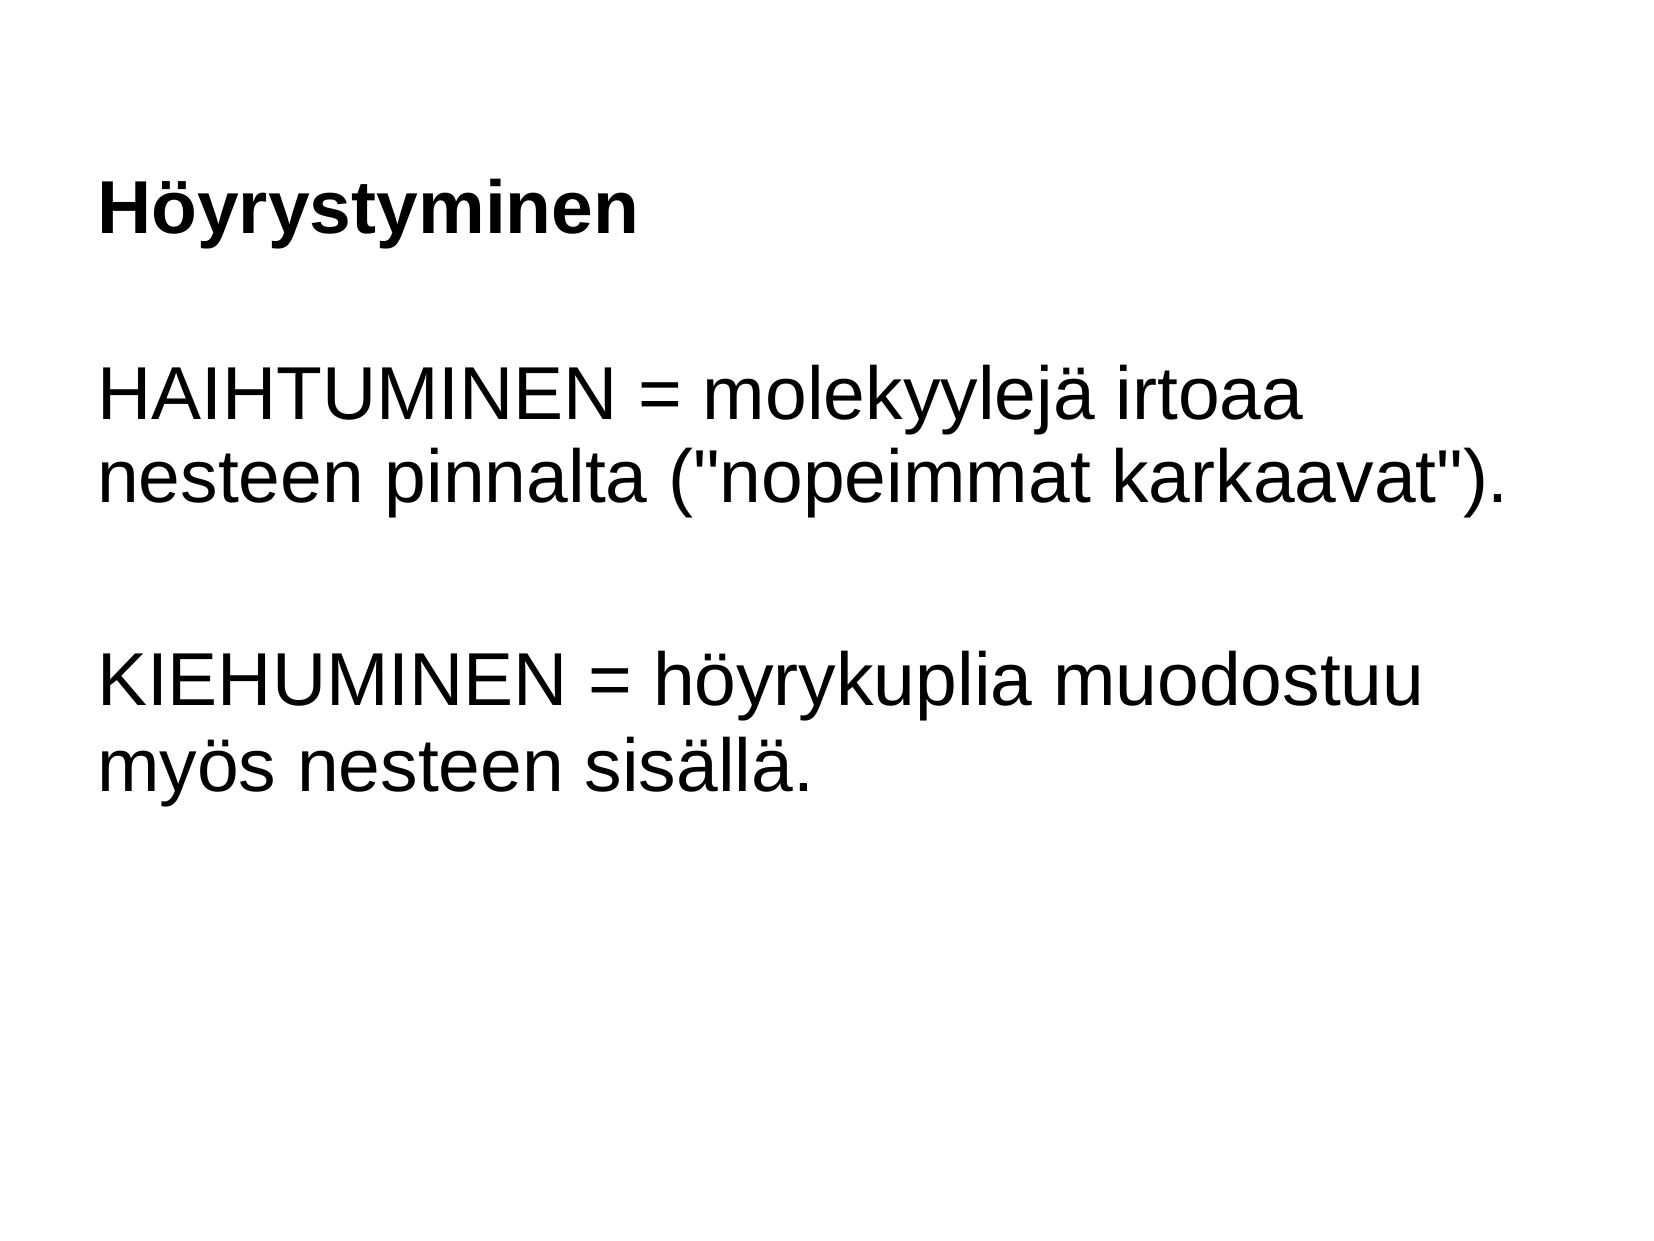

Höyrystyminen
HAIHTUMINEN = molekyylejä irtoaa nesteen pinnalta ("nopeimmat karkaavat").
KIEHUMINEN = höyrykuplia muodostuu
myös nesteen sisällä.